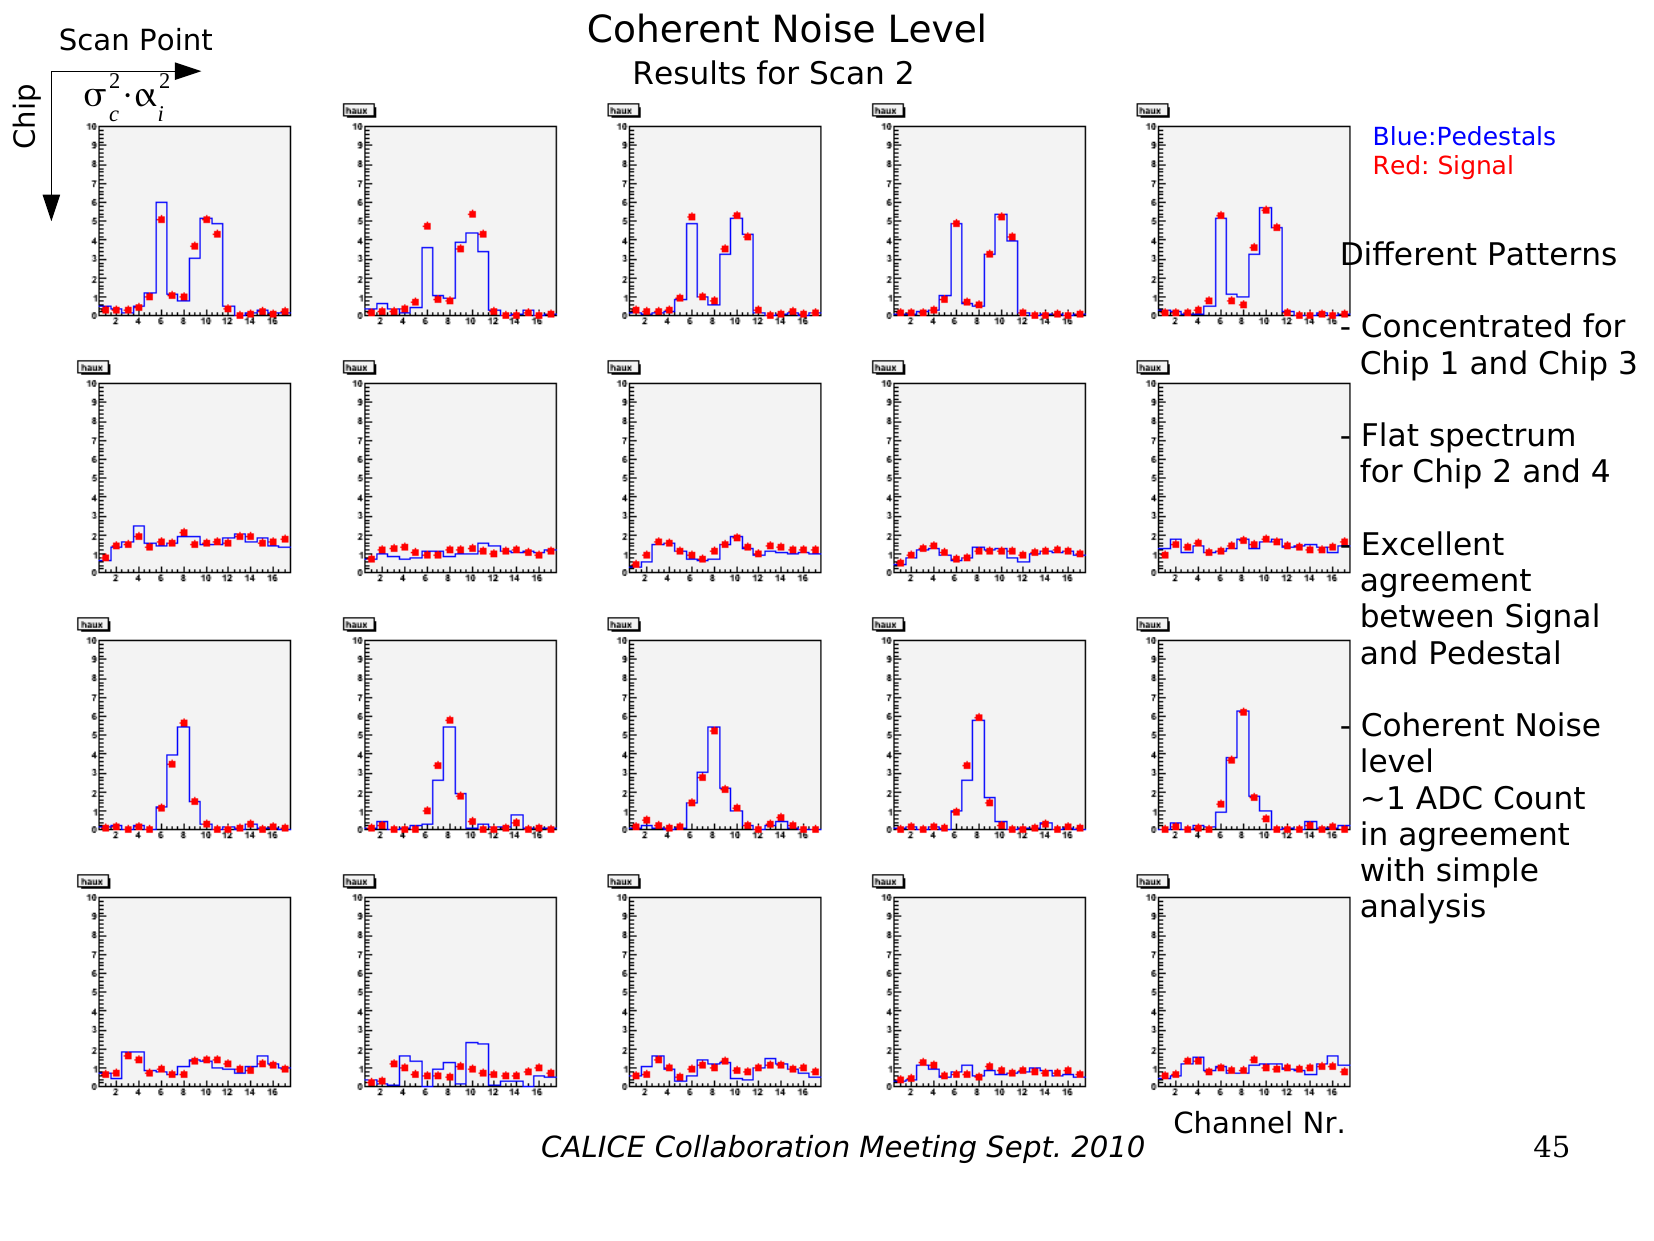

Coherent Noise Level
Scan Point
Results for Scan 2
Chip
Blue:Pedestals
Red: Signal
Different Patterns
- Concentrated for
 Chip 1 and Chip 3
- Flat spectrum
 for Chip 2 and 4
- Excellent
 agreement
 between Signal
 and Pedestal
- Coherent Noise
 level
 ~1 ADC Count
 in agreement
 with simple
 analysis
Channel Nr.
45